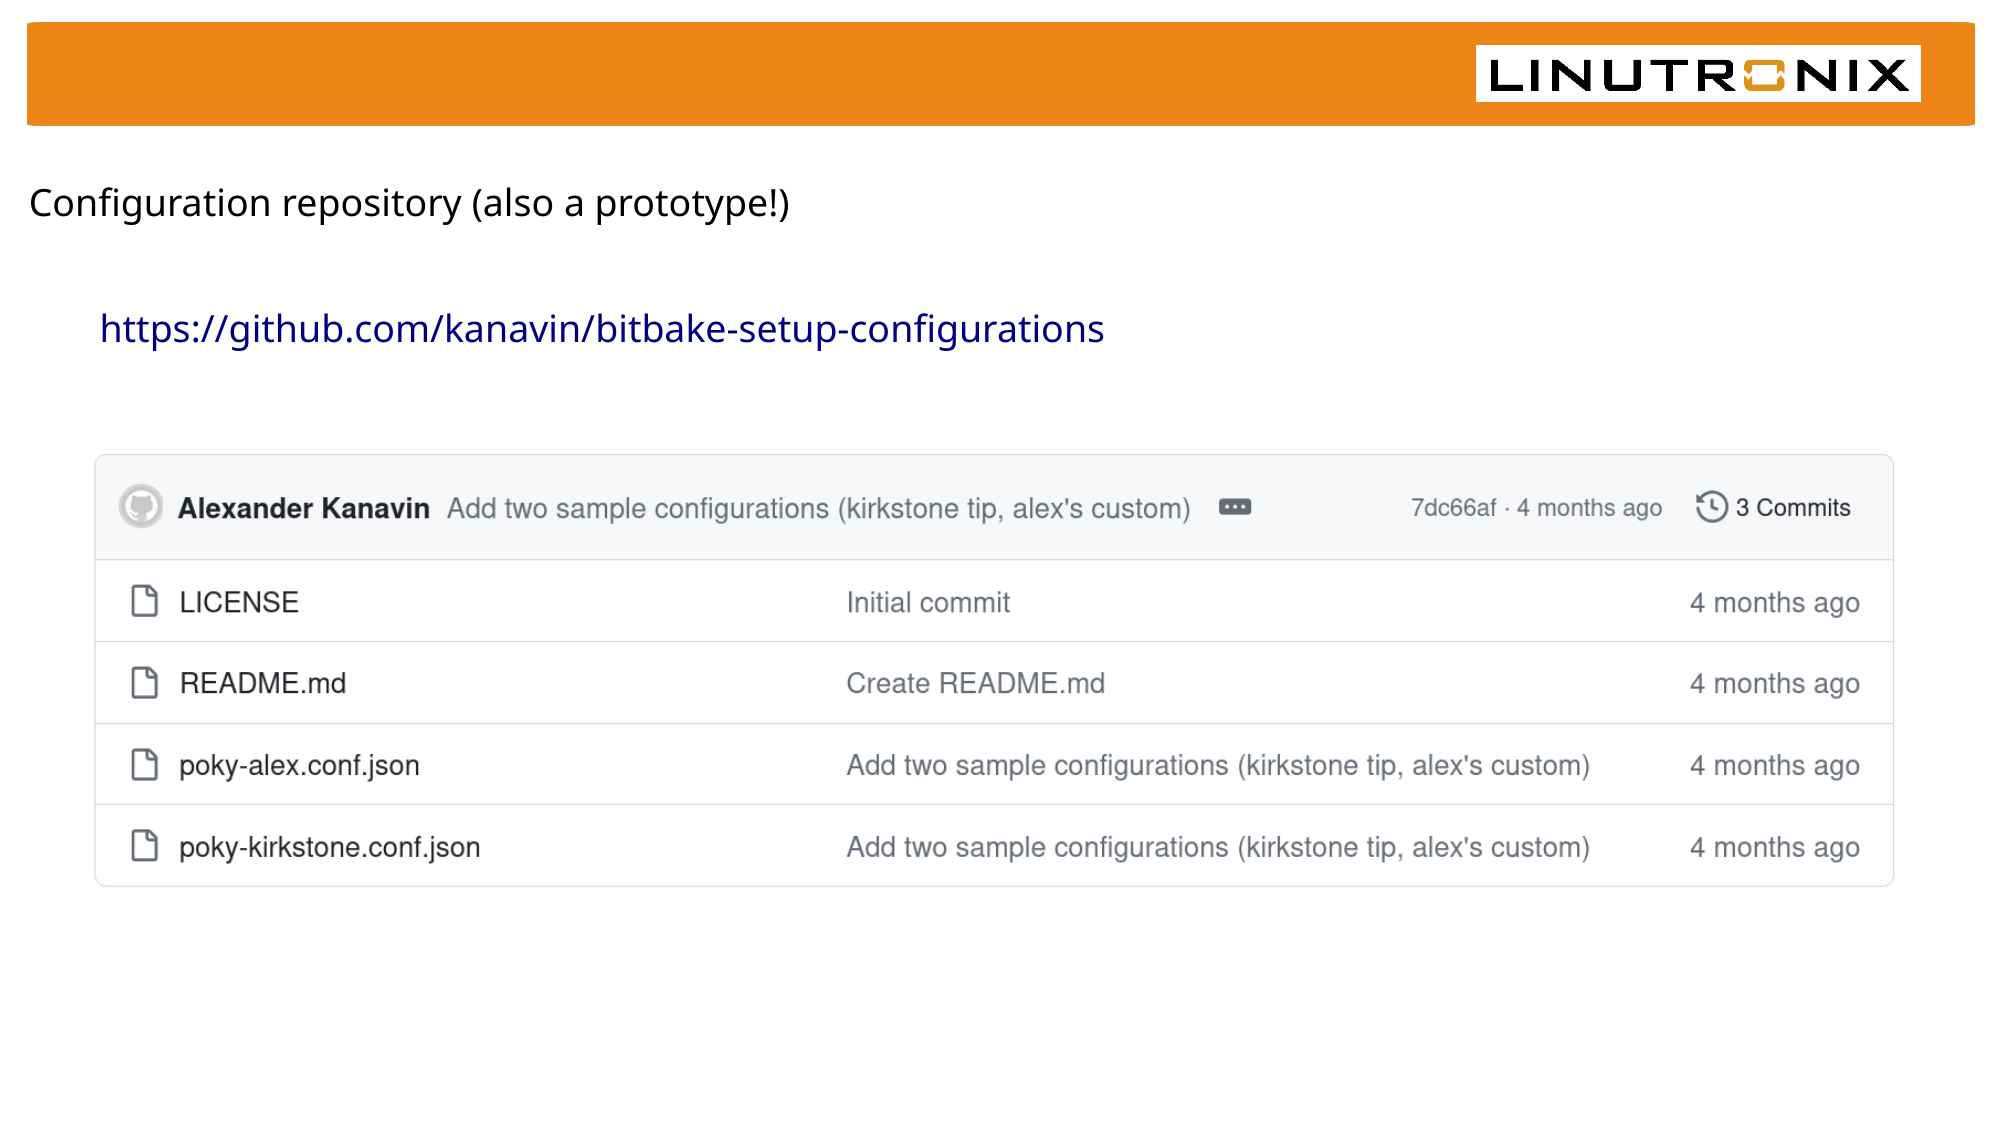

# Configuration repository (also a prototype!)
https://github.com/kanavin/bitbake-setup-configurations